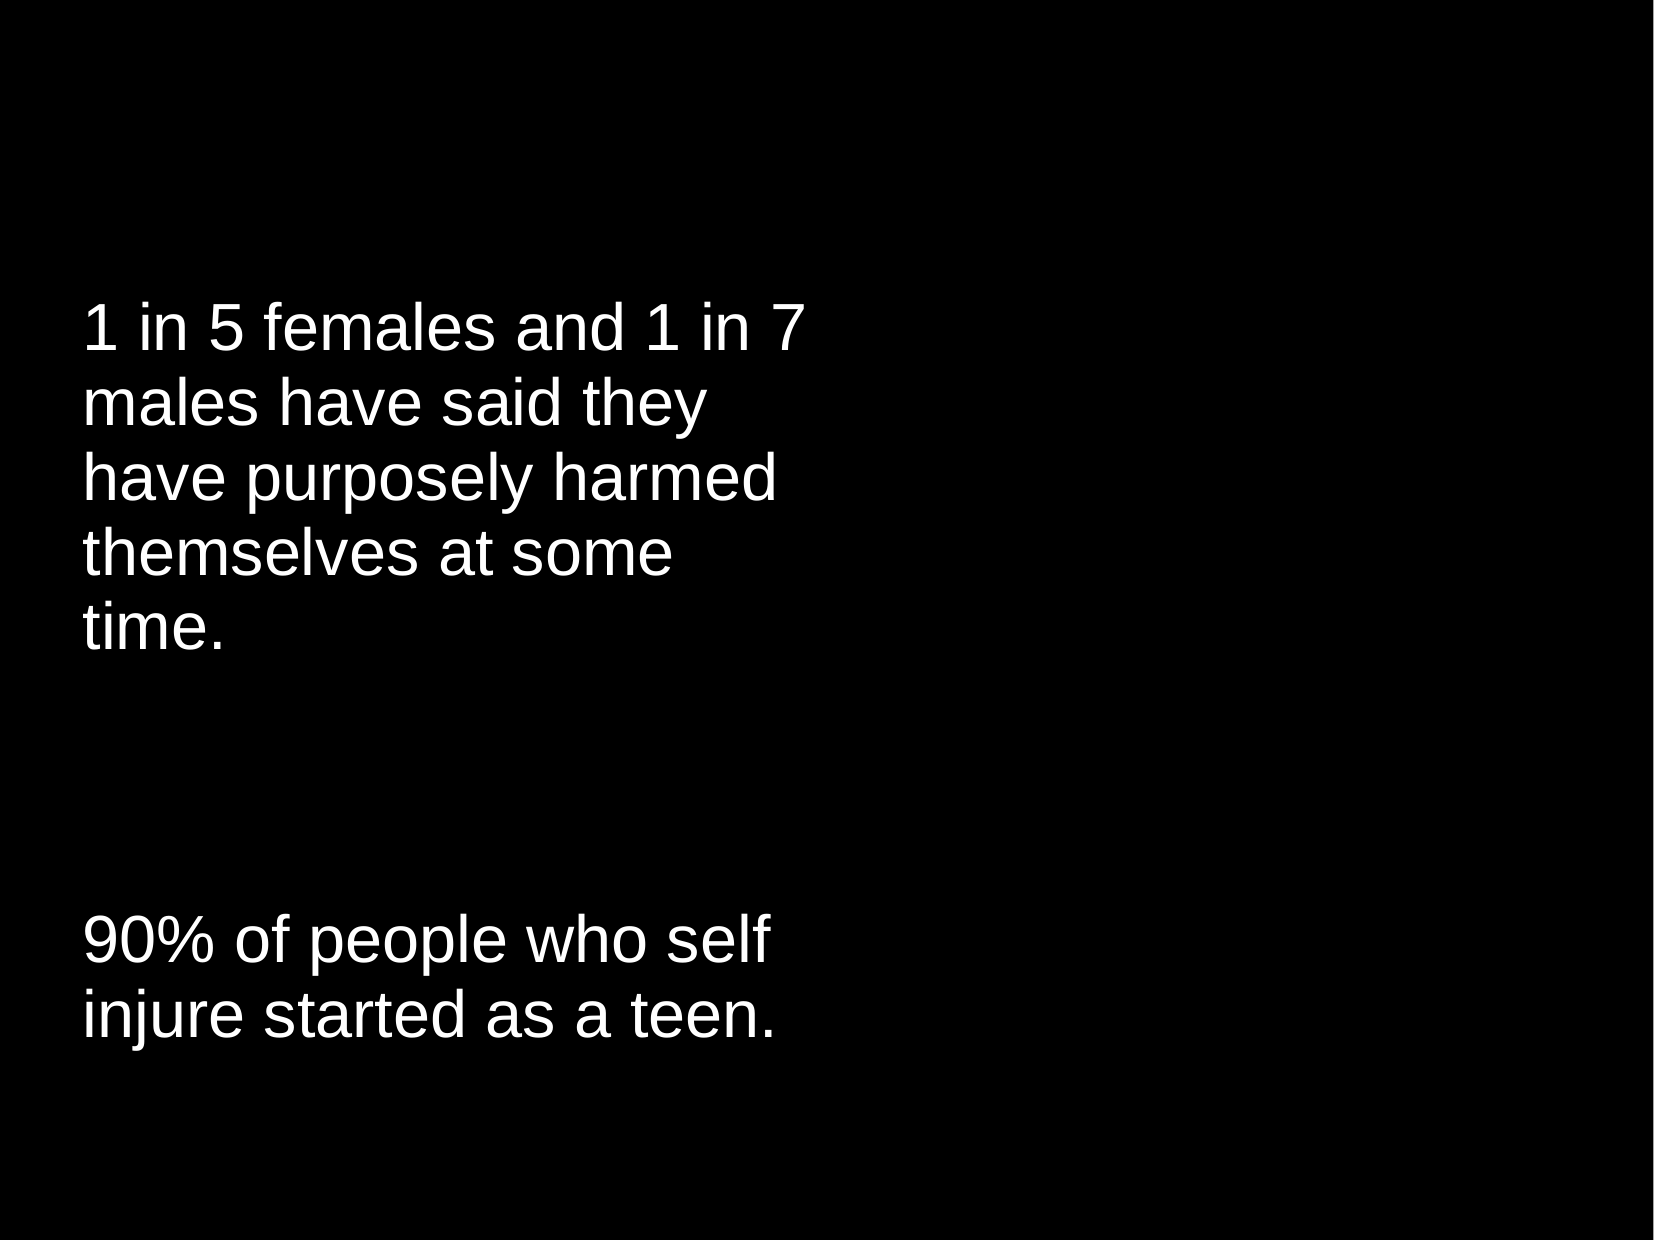

# 1 in 5 females and 1 in 7 males have said they have purposely harmed themselves at some time.
90% of people who self injure started as a teen.